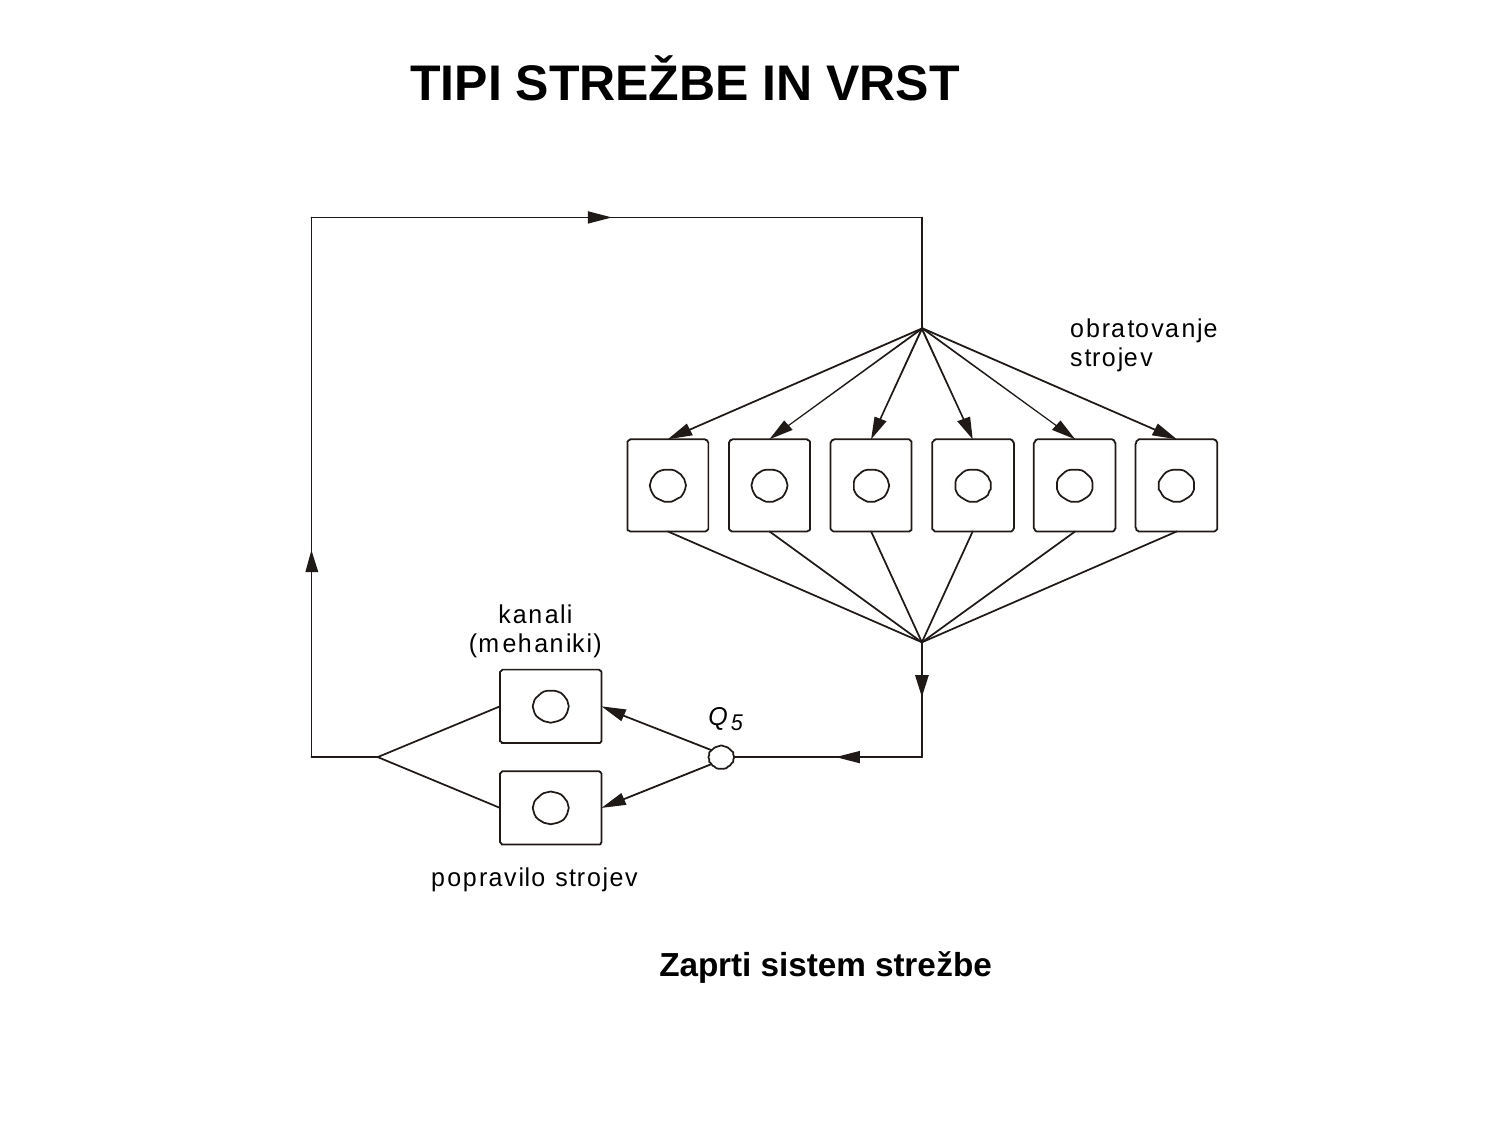

TIPI STREŽBE IN VRST
Zaprti sistem strežbe